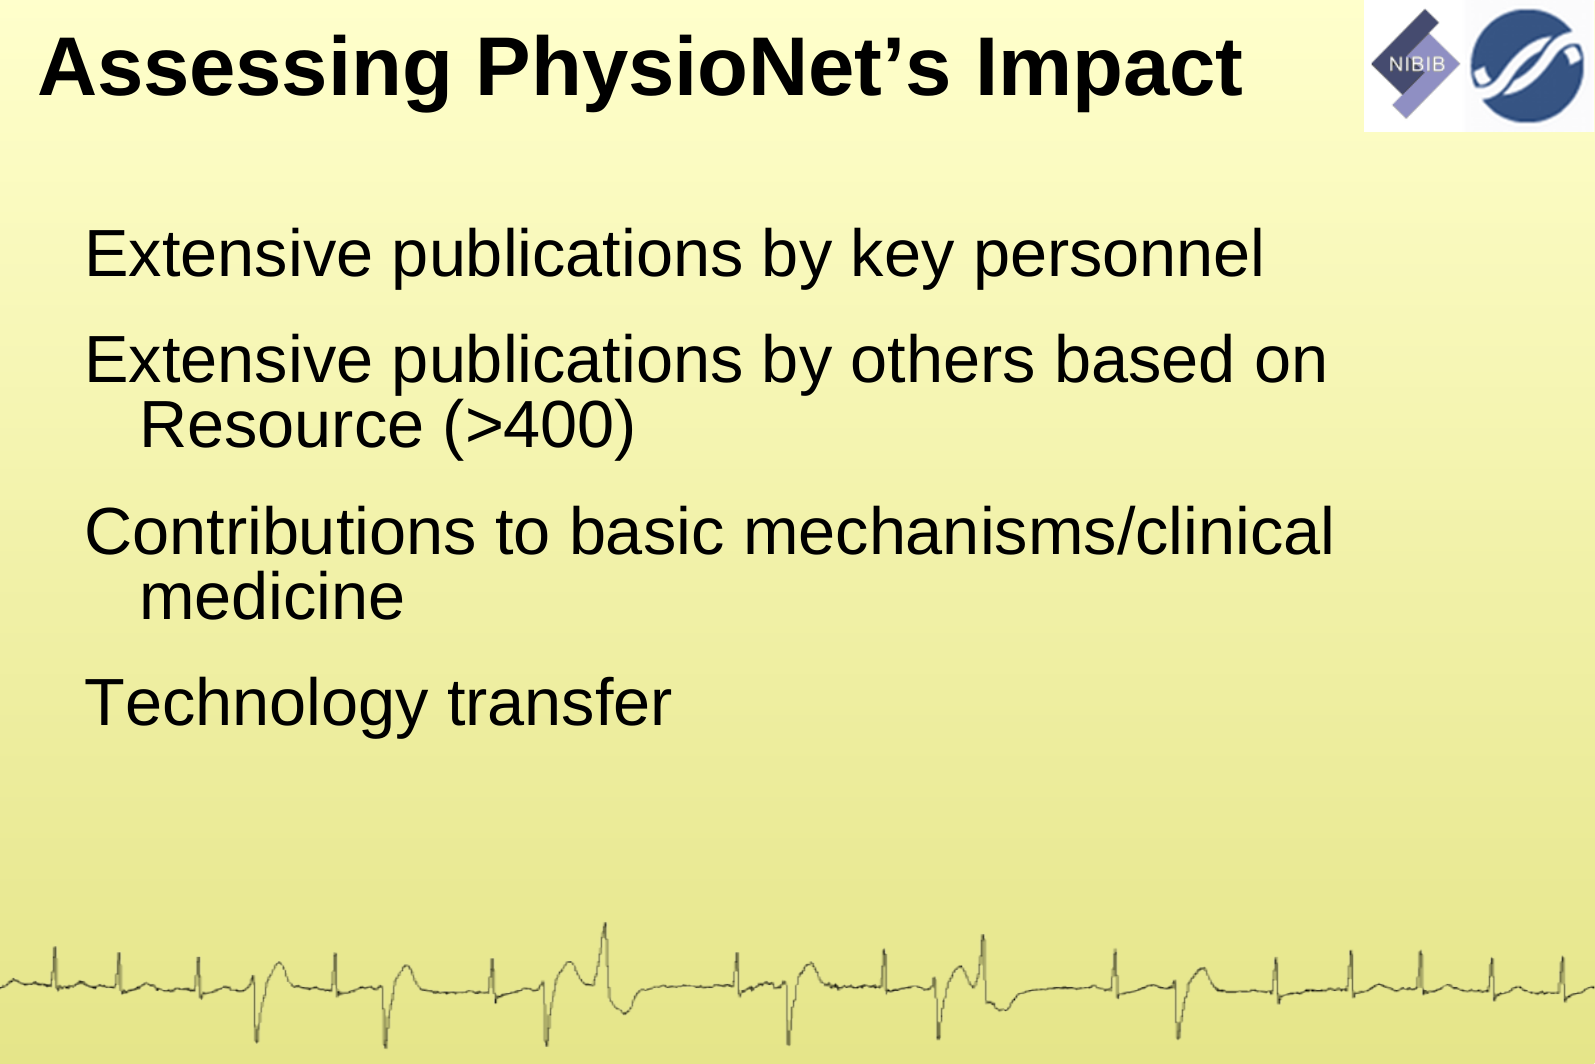

# Assessing PhysioNet’s Impact
Extensive publications by key personnel
Extensive publications by others based on Resource (>400)
Contributions to basic mechanisms/clinical medicine
Technology transfer